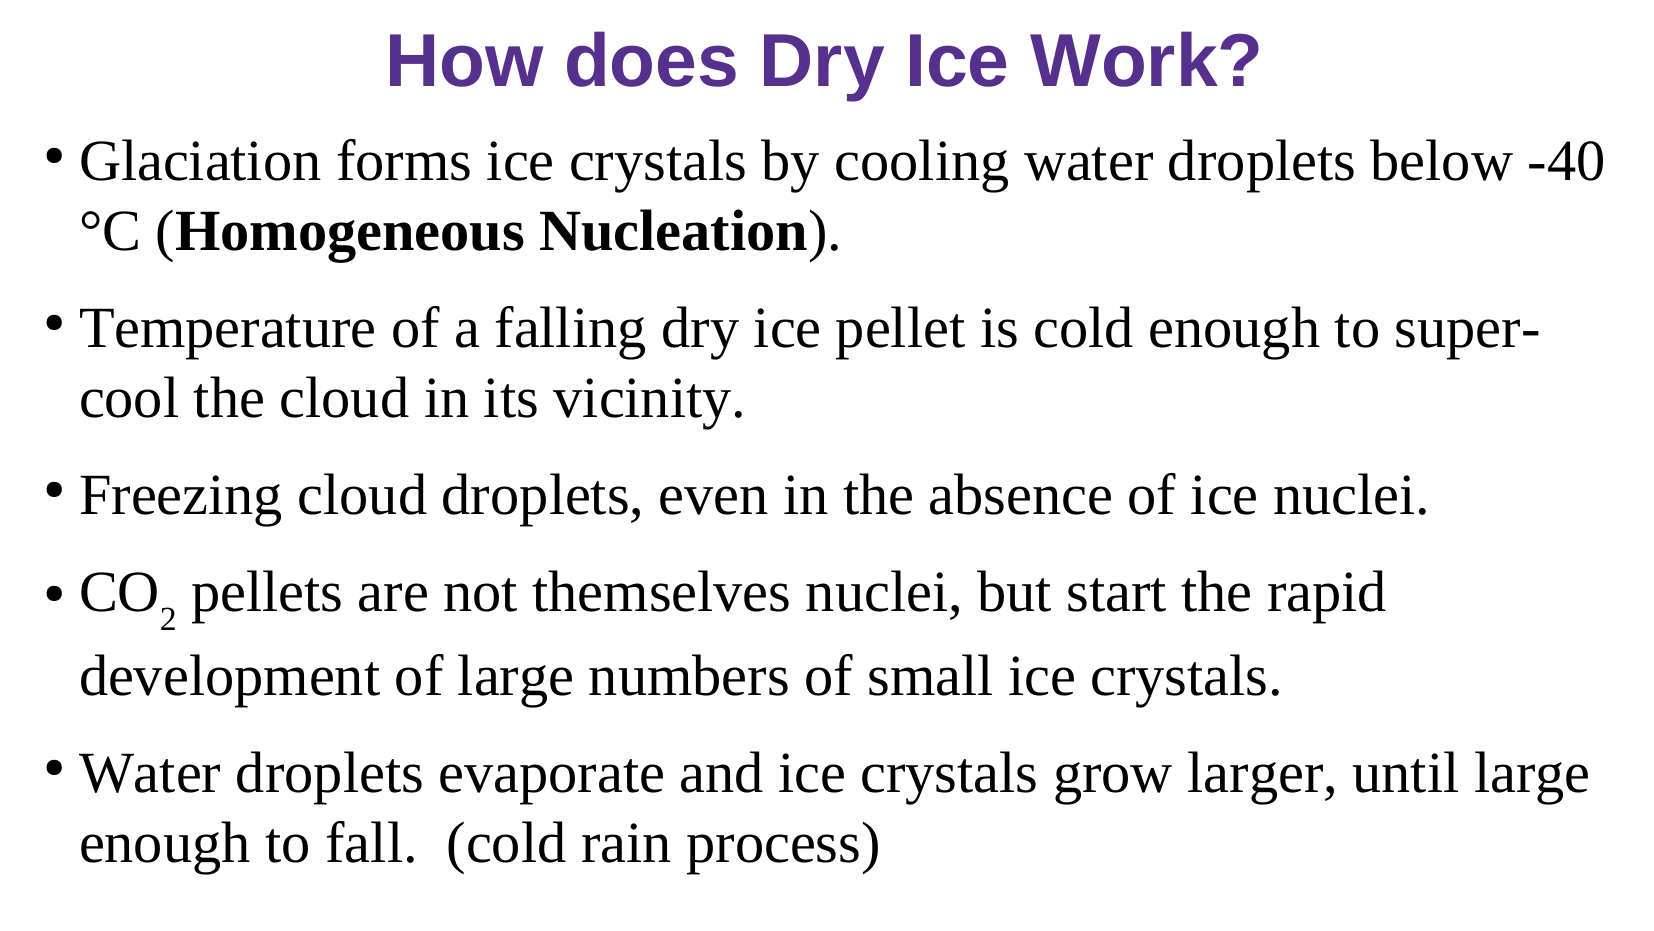

# How does Dry Ice Work?
Glaciation forms ice crystals by cooling water droplets below -40 °C (Homogeneous Nucleation).
Temperature of a falling dry ice pellet is cold enough to super-cool the cloud in its vicinity.
Freezing cloud droplets, even in the absence of ice nuclei.
CO2 pellets are not themselves nuclei, but start the rapid development of large numbers of small ice crystals.
Water droplets evaporate and ice crystals grow larger, until large enough to fall. (cold rain process)